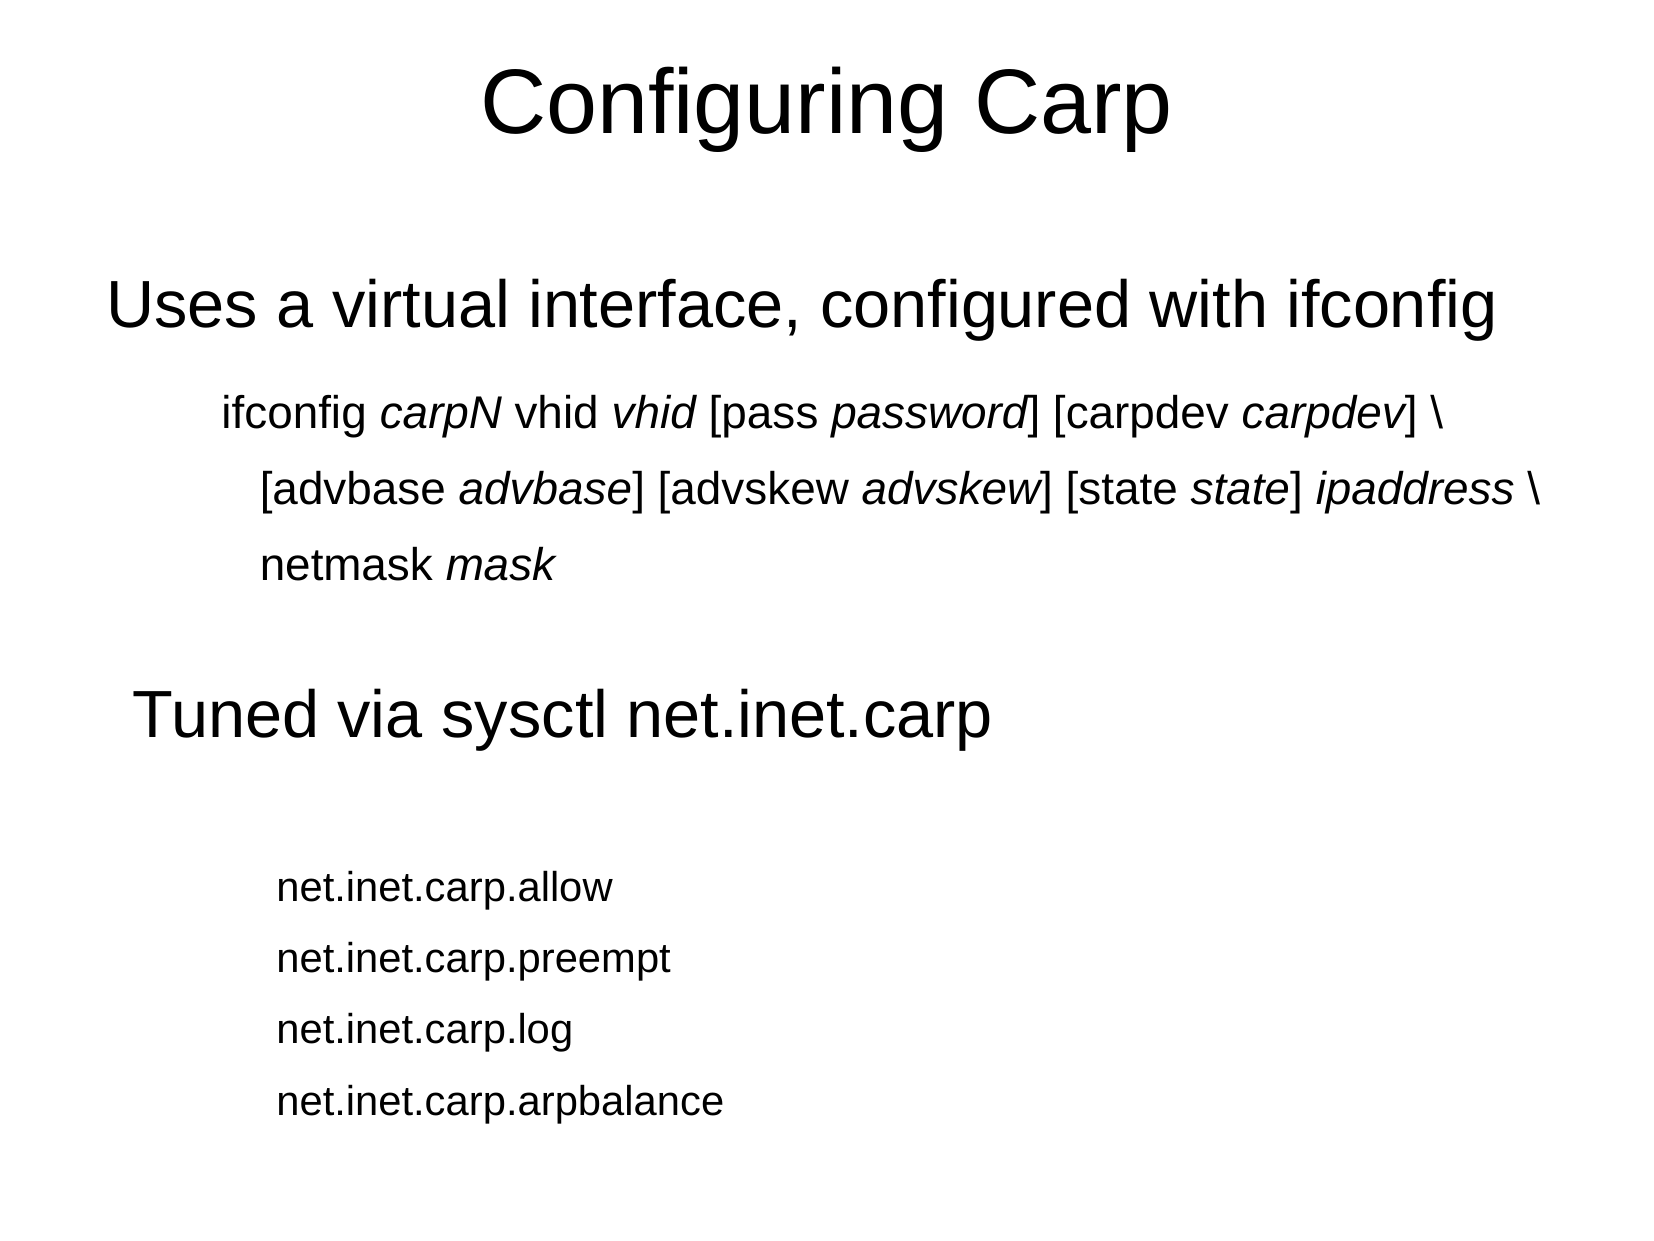

# Configuring Carp
Uses a virtual interface, configured with ifconfig
ifconfig carpN vhid vhid [pass password] [carpdev carpdev] \
   [advbase advbase] [advskew advskew] [state state] ipaddress \
   netmask mask
Tuned via sysctl net.inet.carp
net.inet.carp.allow
net.inet.carp.preempt
net.inet.carp.log
net.inet.carp.arpbalance